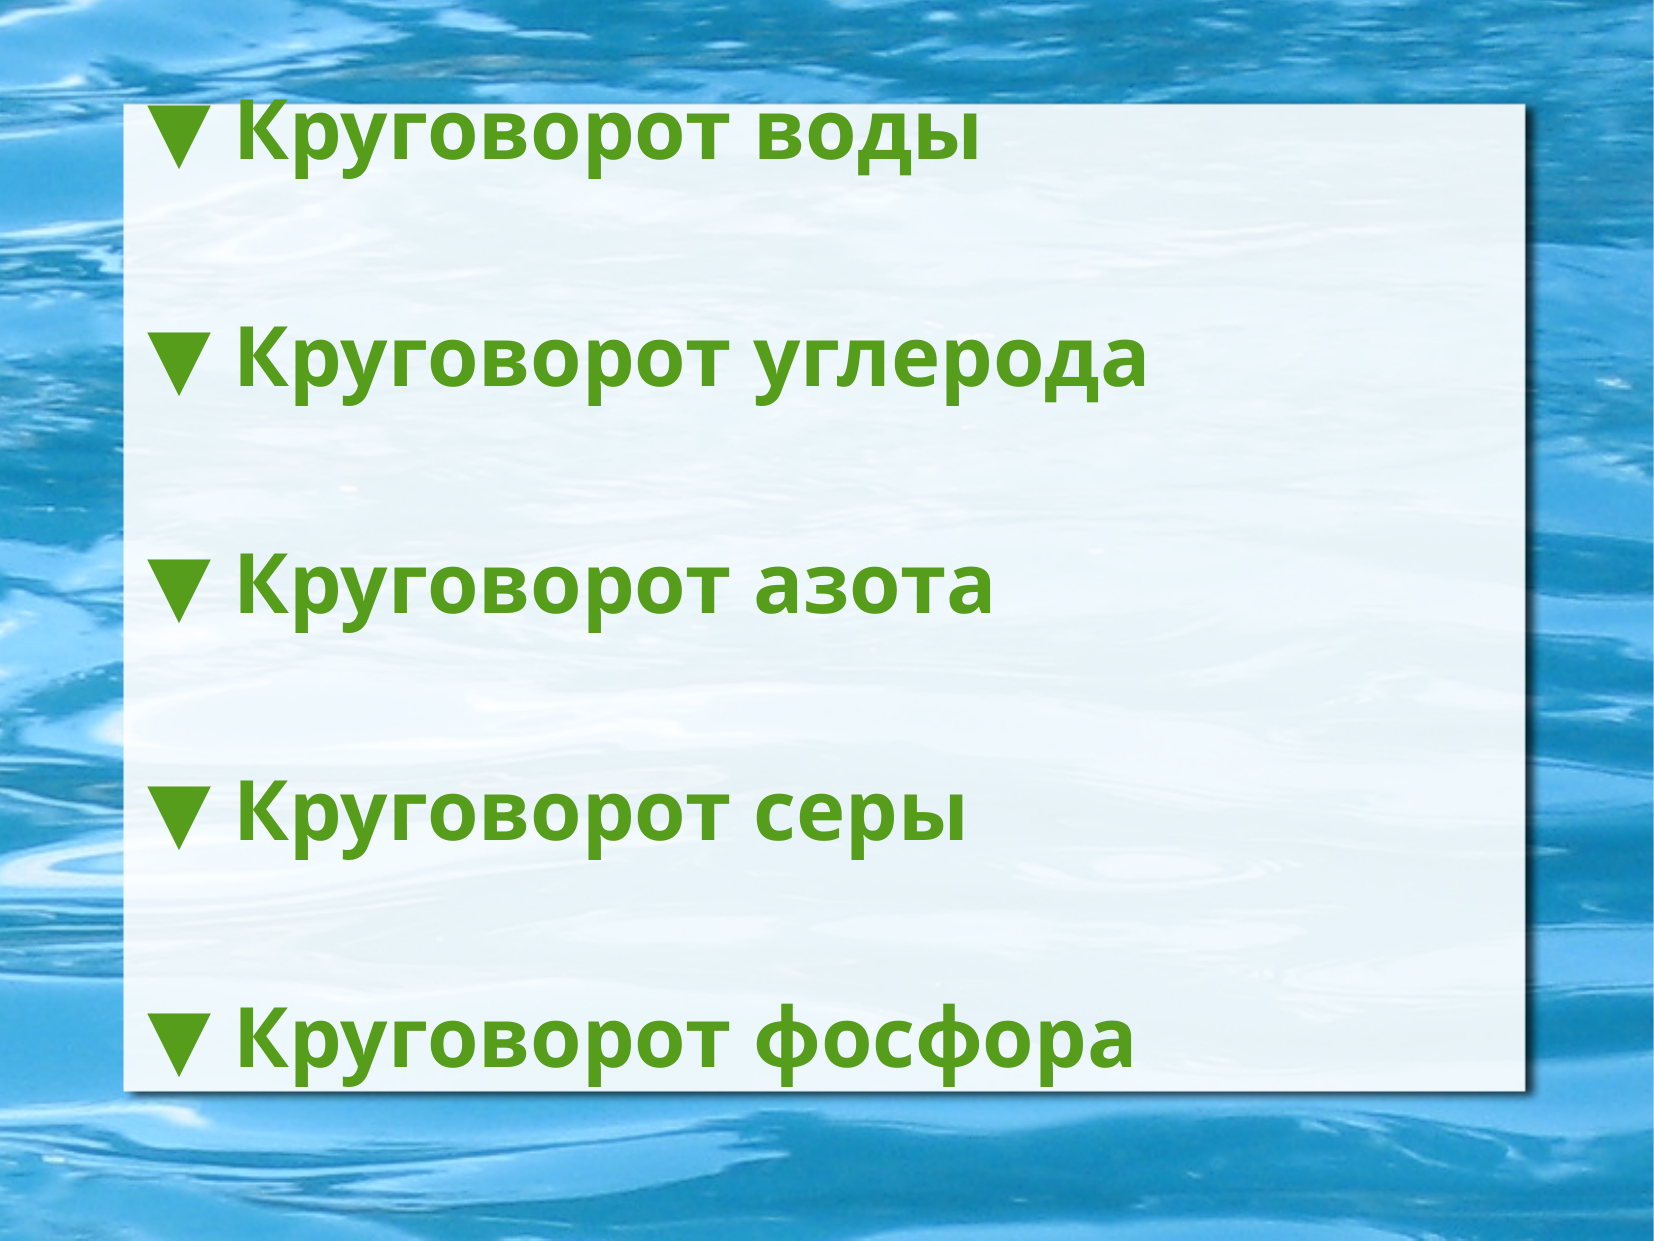

# ▼ Круговорот воды
▼ Круговорот углерода
▼ Круговорот азота
▼ Круговорот серы
▼ Круговорот фосфора